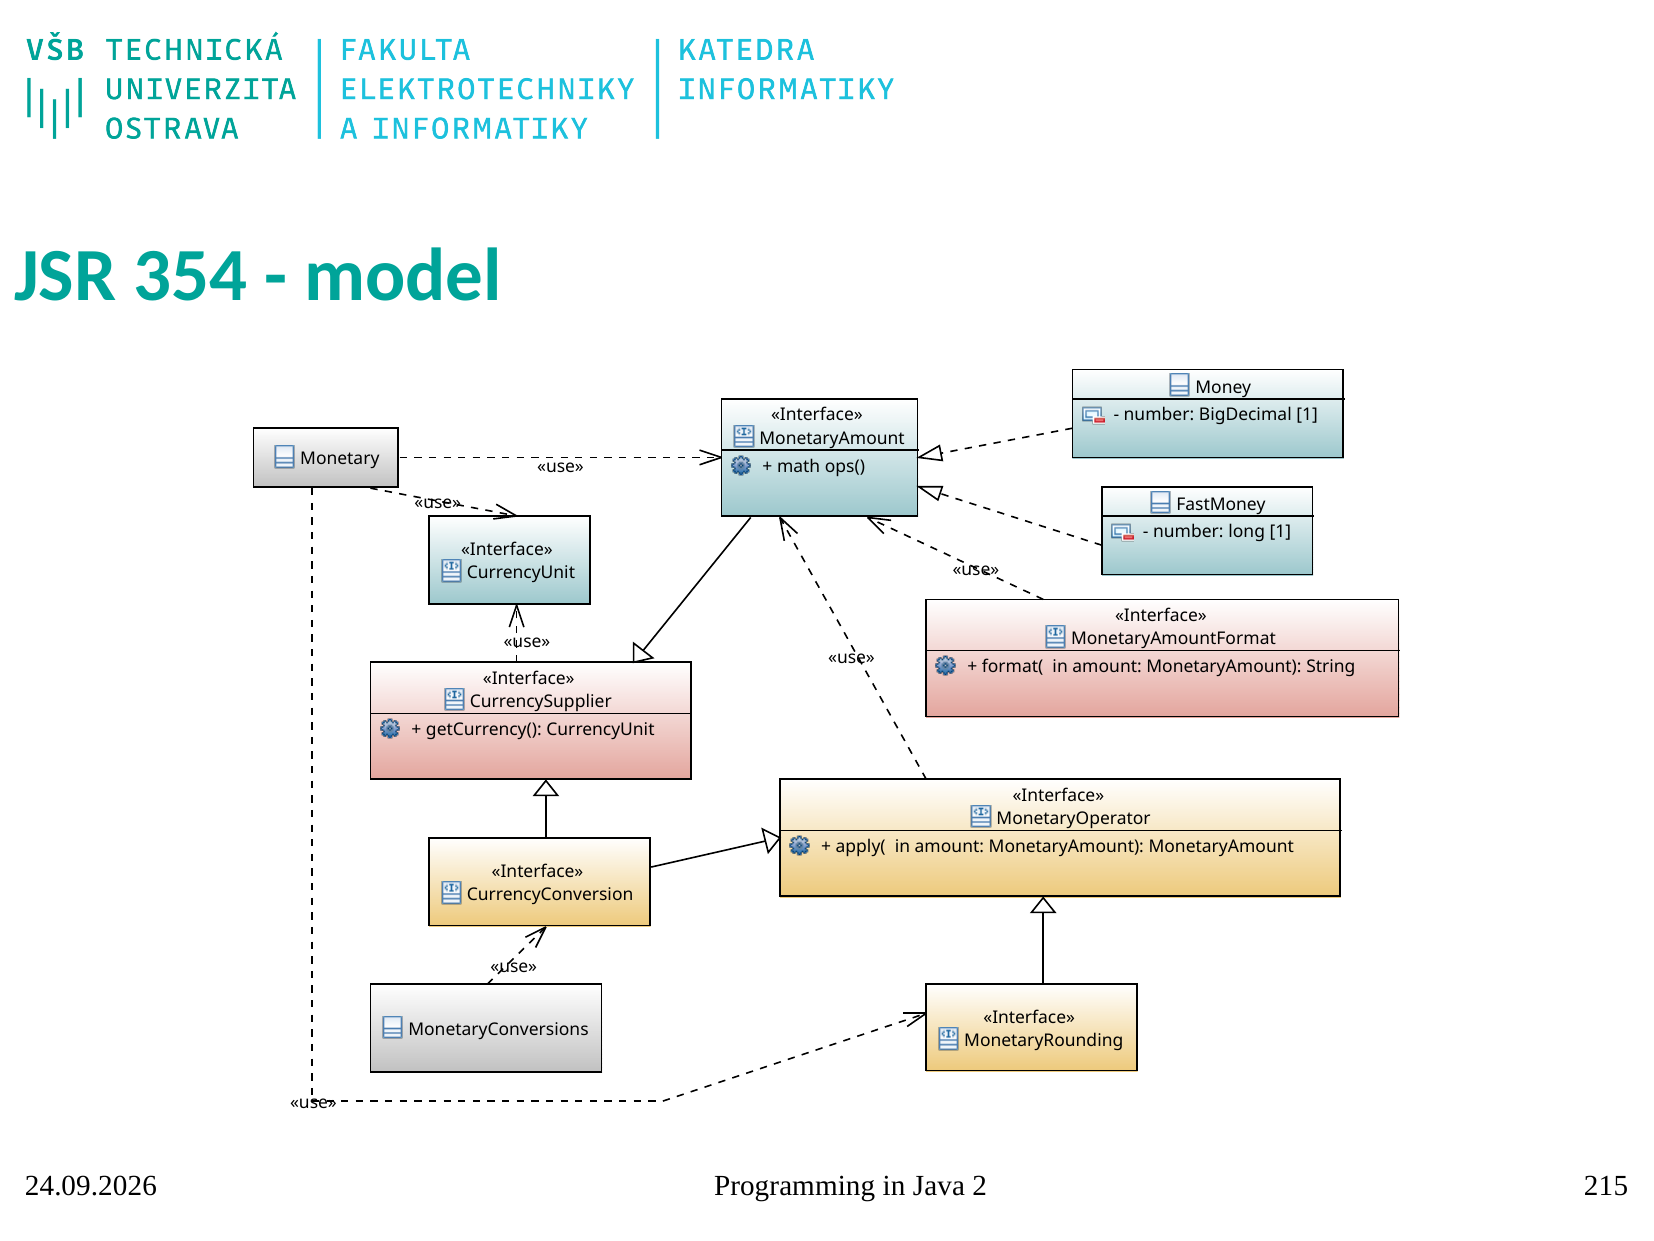

# JSR 354 - model
Programming in Java 2
215